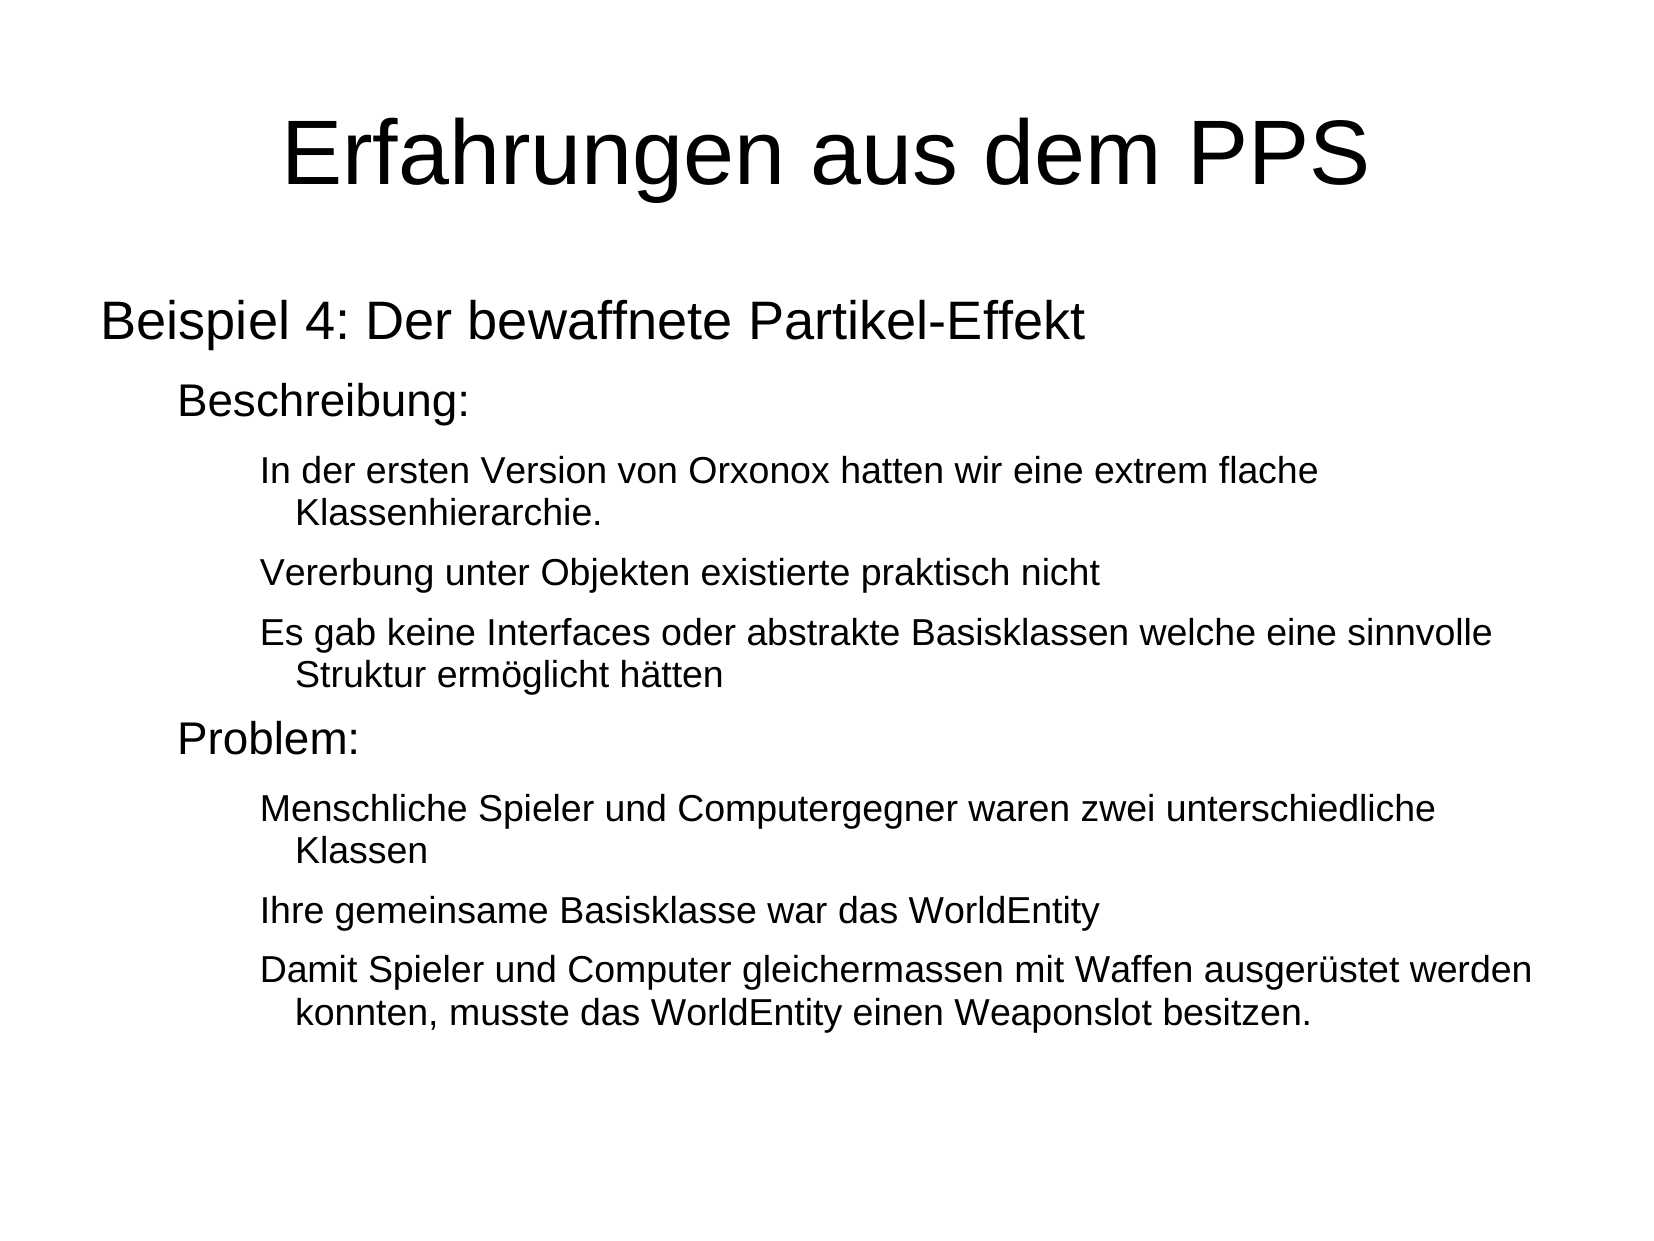

# Erfahrungen aus dem PPS
Beispiel 4: Der bewaffnete Partikel-Effekt
Beschreibung:
In der ersten Version von Orxonox hatten wir eine extrem flache Klassenhierarchie.
Vererbung unter Objekten existierte praktisch nicht
Es gab keine Interfaces oder abstrakte Basisklassen welche eine sinnvolle Struktur ermöglicht hätten
Problem:
Menschliche Spieler und Computergegner waren zwei unterschiedliche Klassen
Ihre gemeinsame Basisklasse war das WorldEntity
Damit Spieler und Computer gleichermassen mit Waffen ausgerüstet werden konnten, musste das WorldEntity einen Weaponslot besitzen.